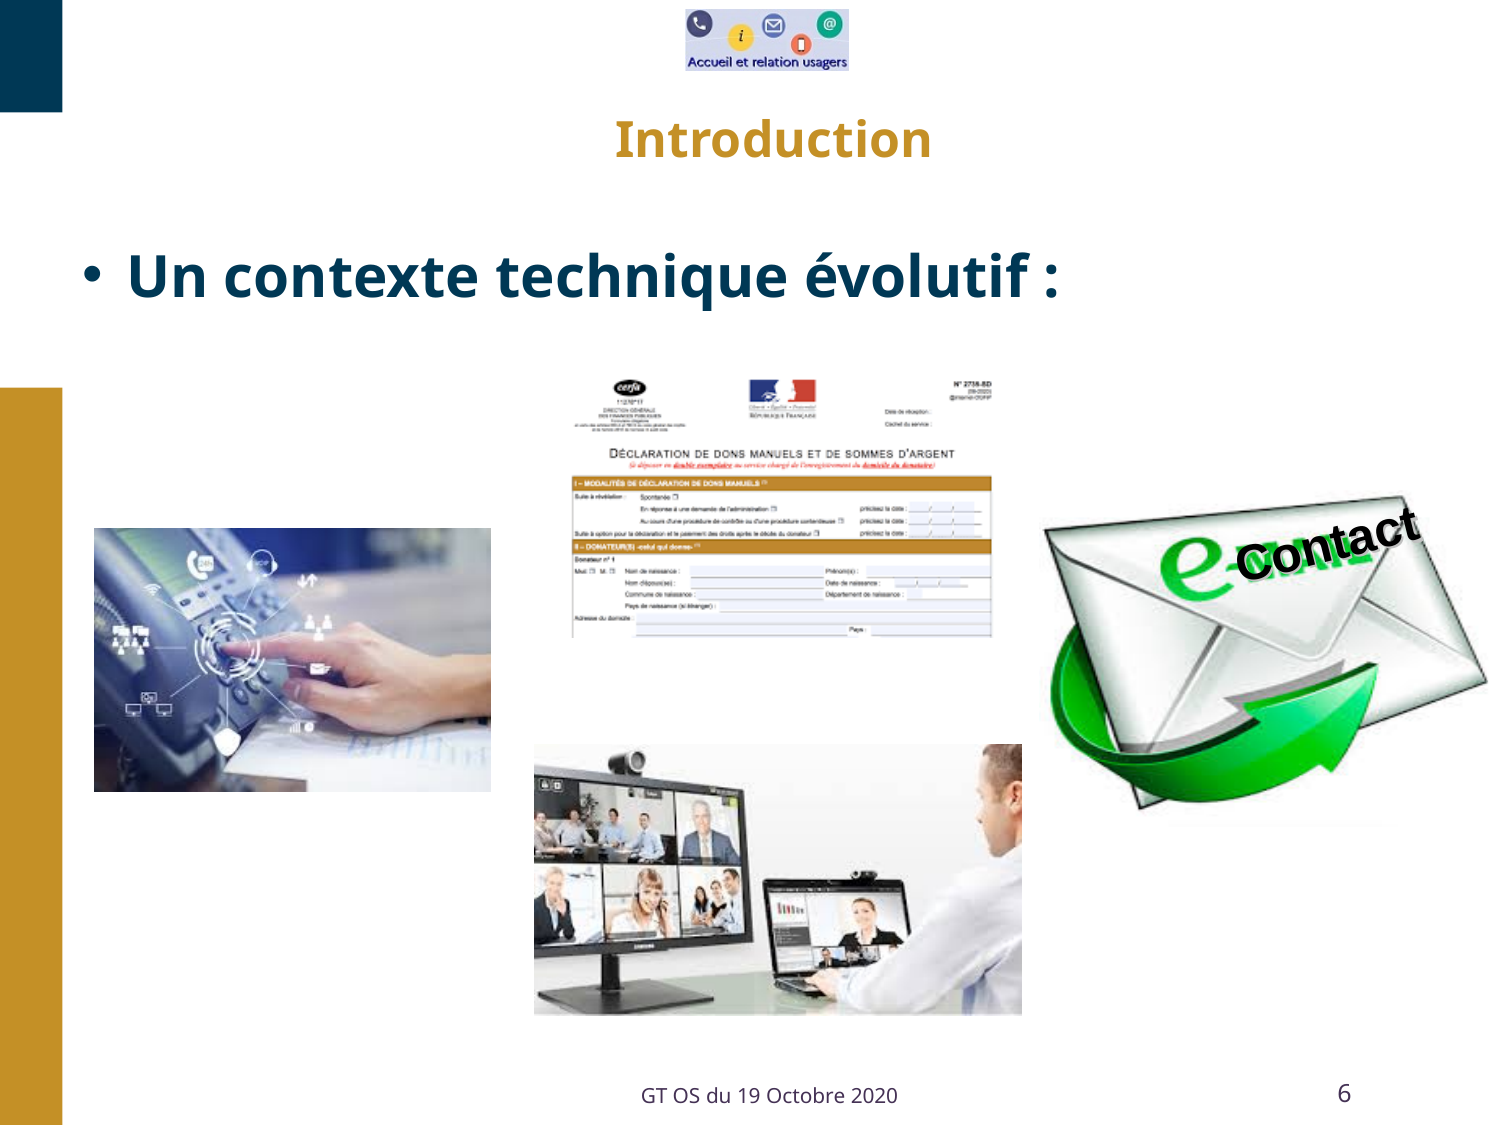

Introduction
# Un contexte technique évolutif :
Contact